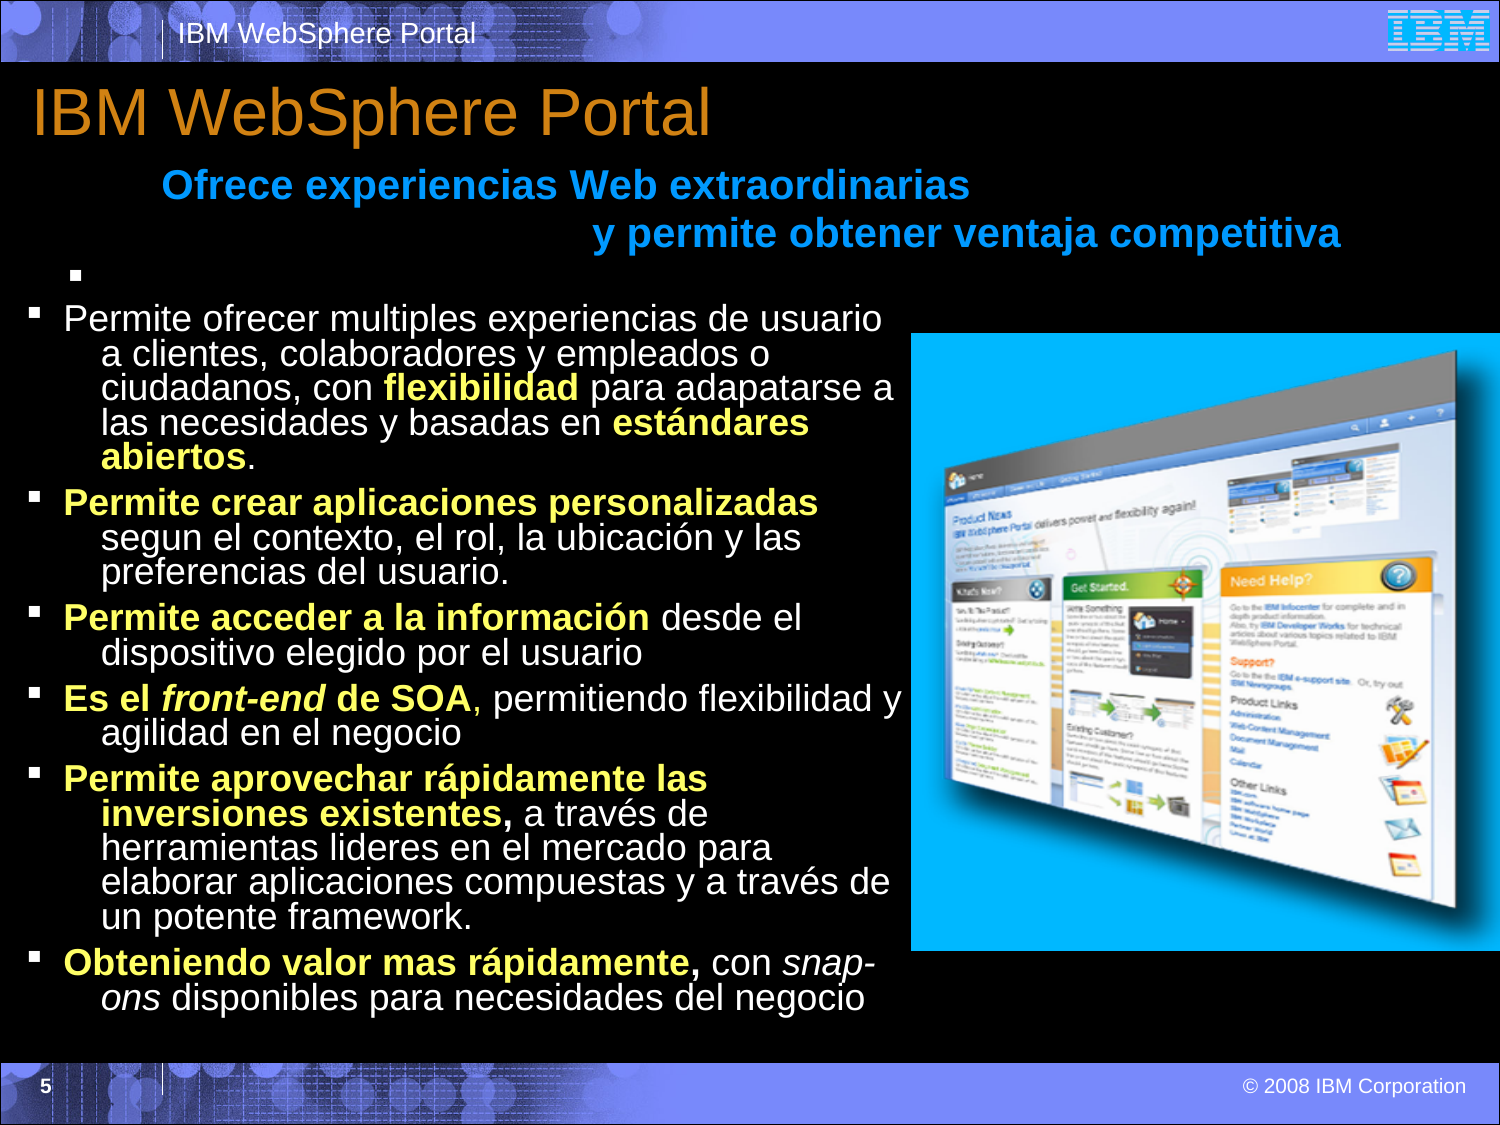

IBM WebSphere Portal
Ofrece experiencias Web extraordinarias
			y permite obtener ventaja competitiva
Permite ofrecer multiples experiencias de usuario a clientes, colaboradores y empleados o ciudadanos, con flexibilidad para adapatarse a las necesidades y basadas en estándares abiertos.
Permite crear aplicaciones personalizadas segun el contexto, el rol, la ubicación y las preferencias del usuario.
Permite acceder a la información desde el dispositivo elegido por el usuario
Es el front-end de SOA, permitiendo flexibilidad y agilidad en el negocio
Permite aprovechar rápidamente las inversiones existentes, a través de herramientas lideres en el mercado para elaborar aplicaciones compuestas y a través de un potente framework.
Obteniendo valor mas rápidamente, con snap-ons disponibles para necesidades del negocio
5